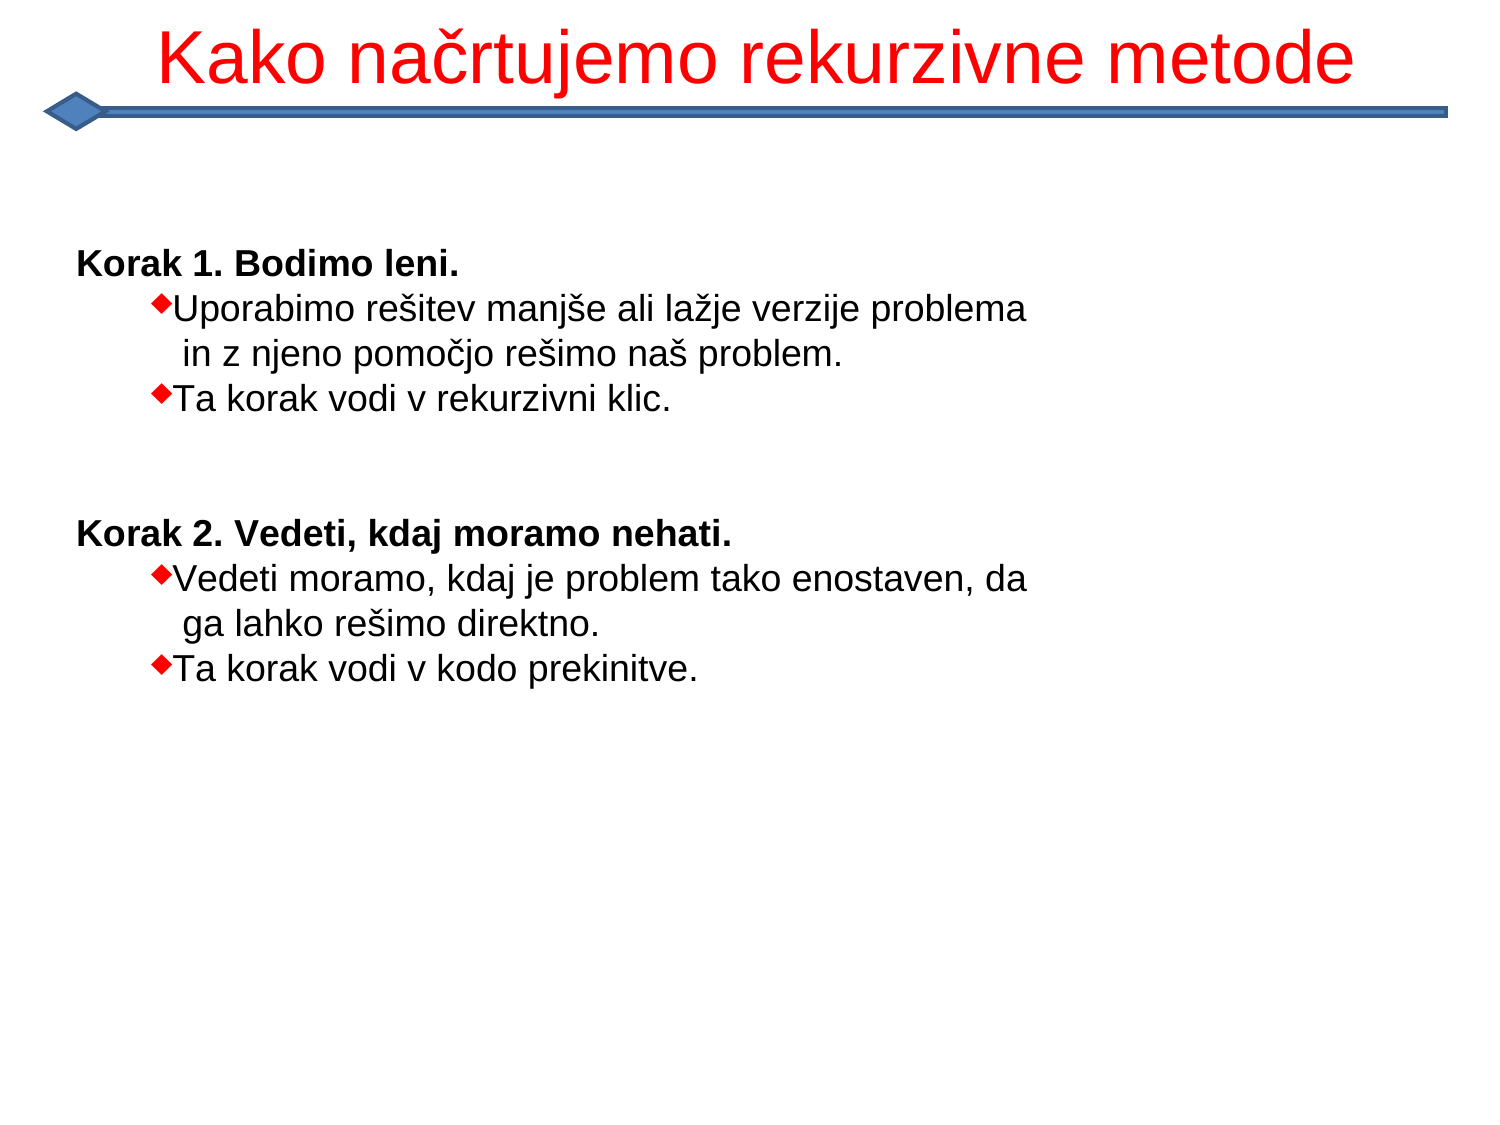

# Kako načrtujemo rekurzivne metode
Korak 1. Bodimo leni.
Uporabimo rešitev manjše ali lažje verzije problema
 in z njeno pomočjo rešimo naš problem.
Ta korak vodi v rekurzivni klic.
Korak 2. Vedeti, kdaj moramo nehati.
Vedeti moramo, kdaj je problem tako enostaven, da
 ga lahko rešimo direktno.
Ta korak vodi v kodo prekinitve.